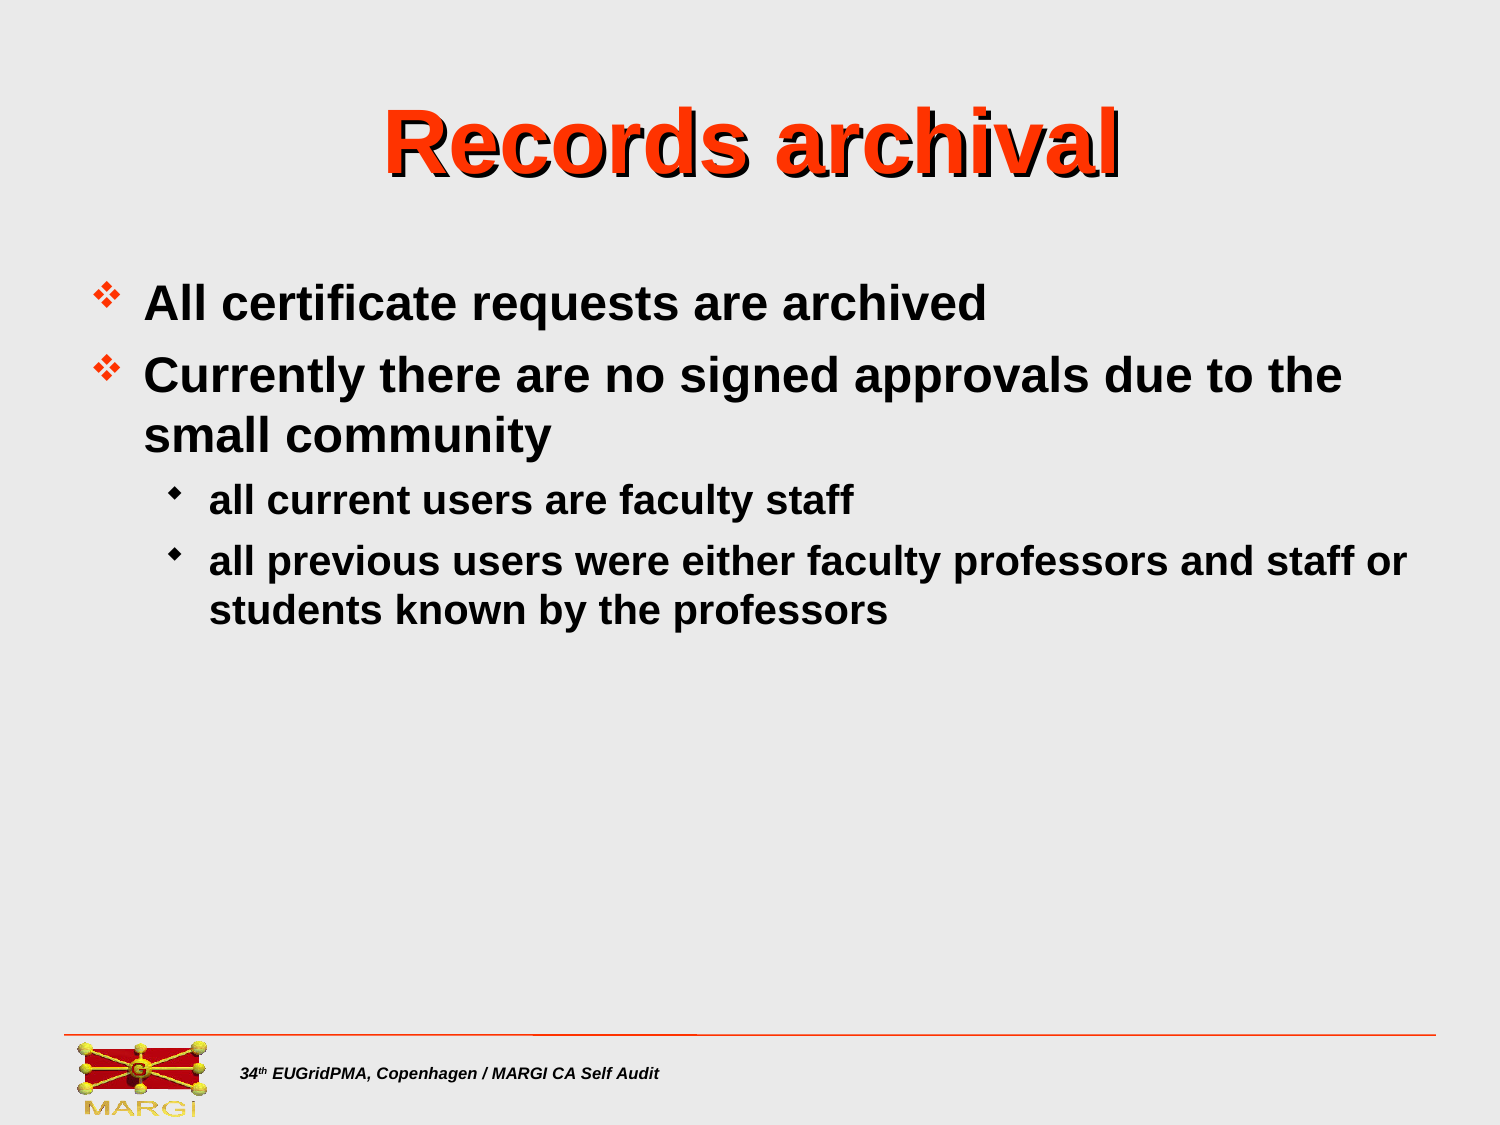

Records archival
All certificate requests are archived
Currently there are no signed approvals due to the small community
all current users are faculty staff
all previous users were either faculty professors and staff or students known by the professors